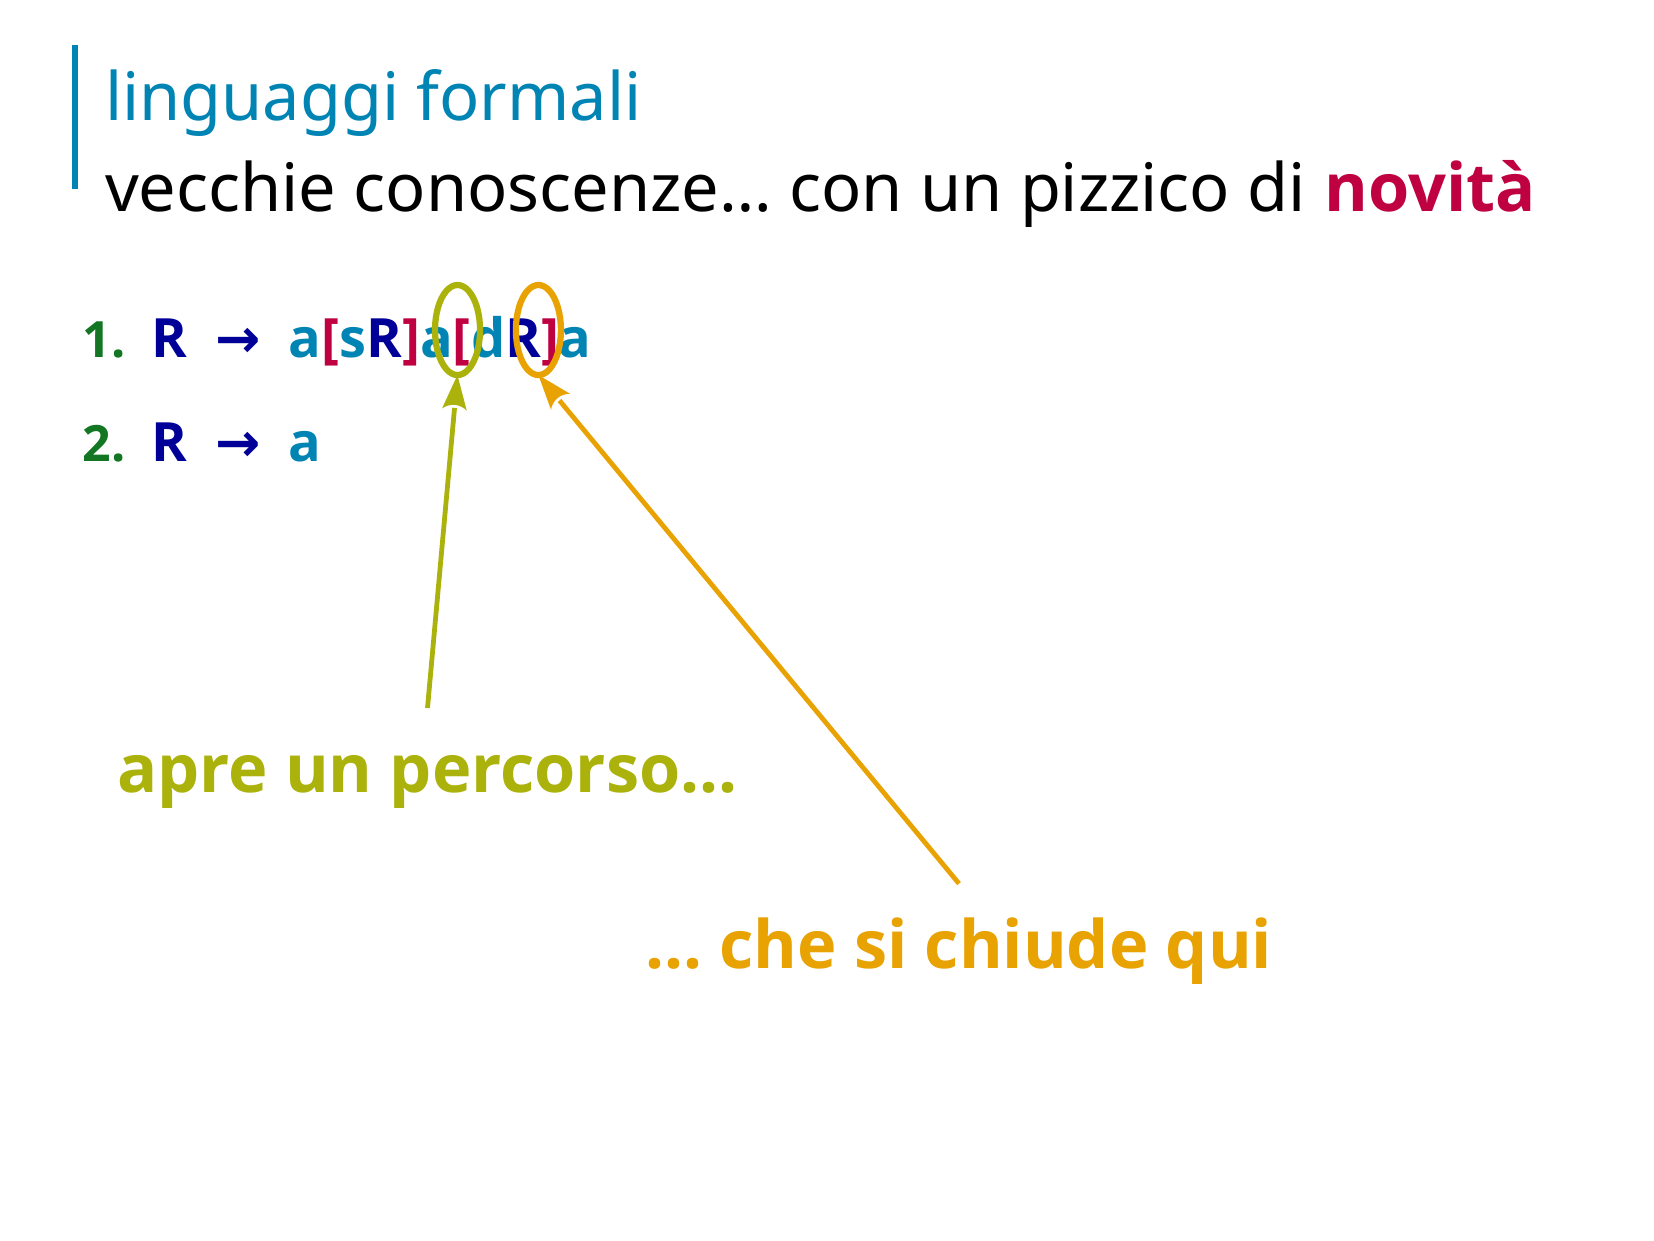

# linguaggi formali vecchie conoscenze… con un pizzico di novità
1. R → a[sR]a[dR]a
2. R → a
apre un percorso…
… che si chiude qui